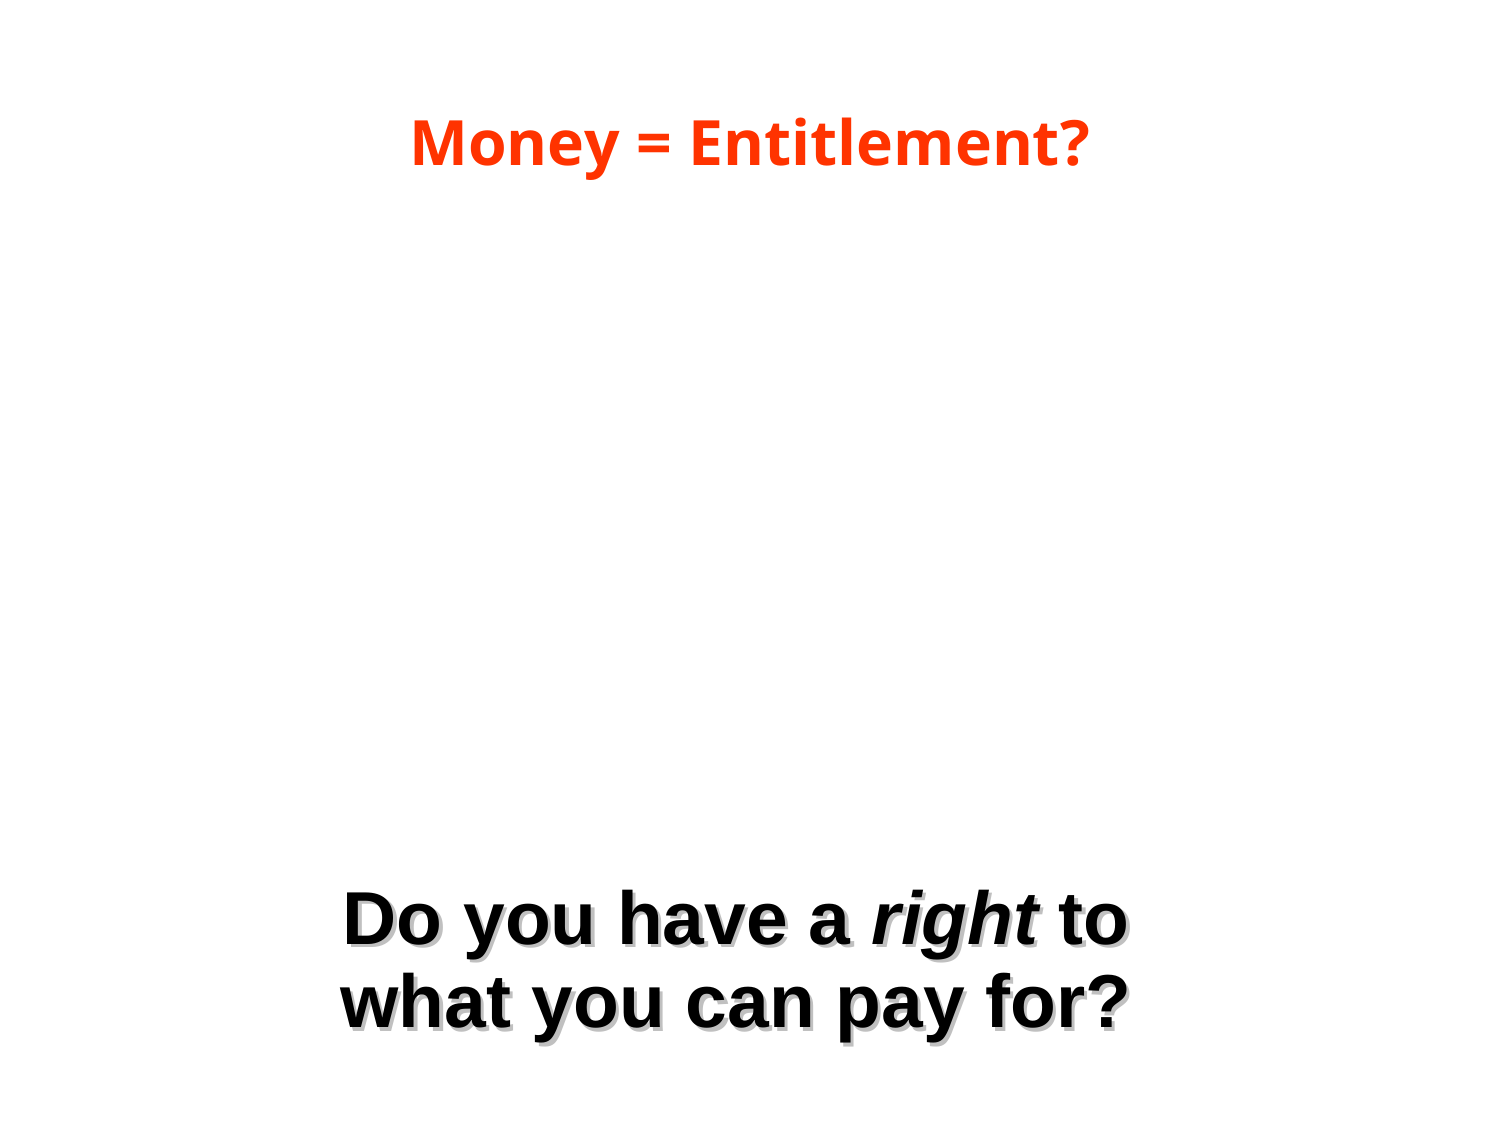

# Money = Entitlement?
Do you have a right to what you can pay for?